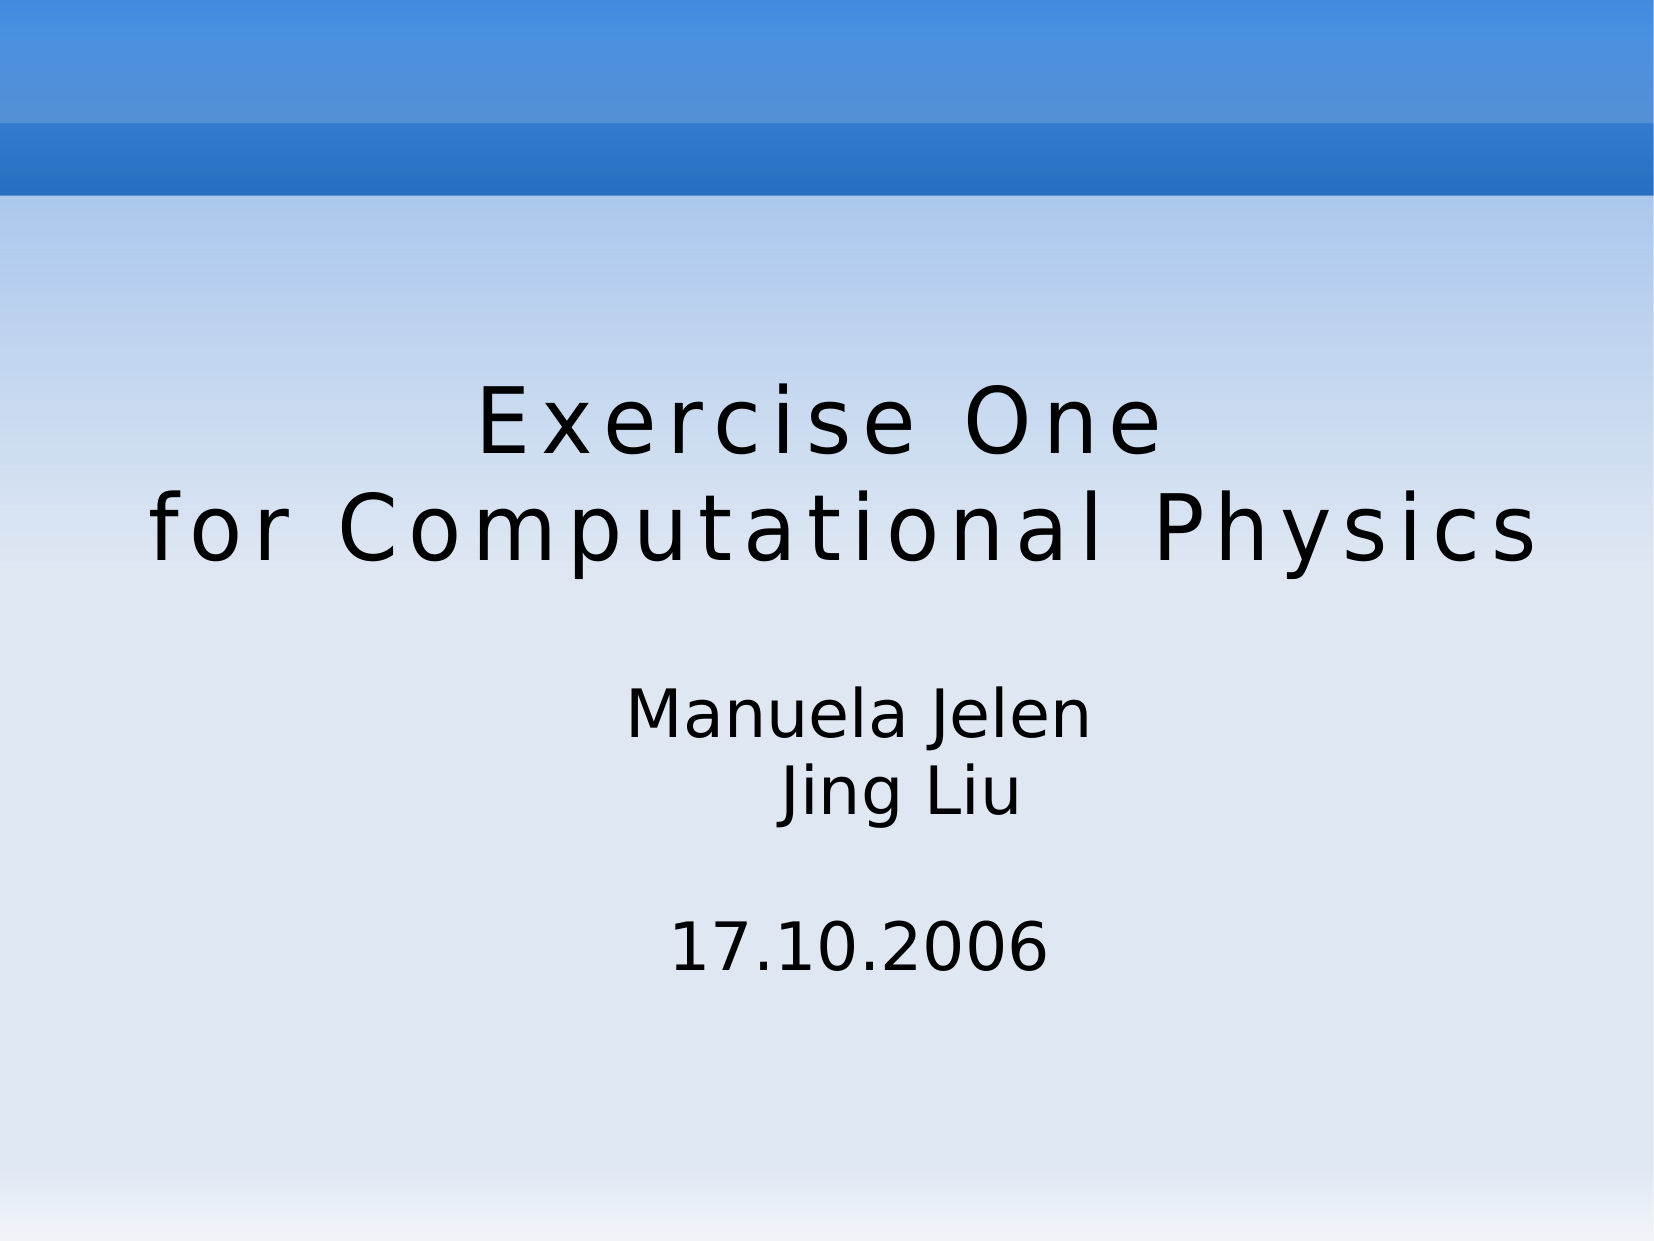

# Exercise One for Computational Physics
Manuela Jelen
 Jing Liu
17.10.2006